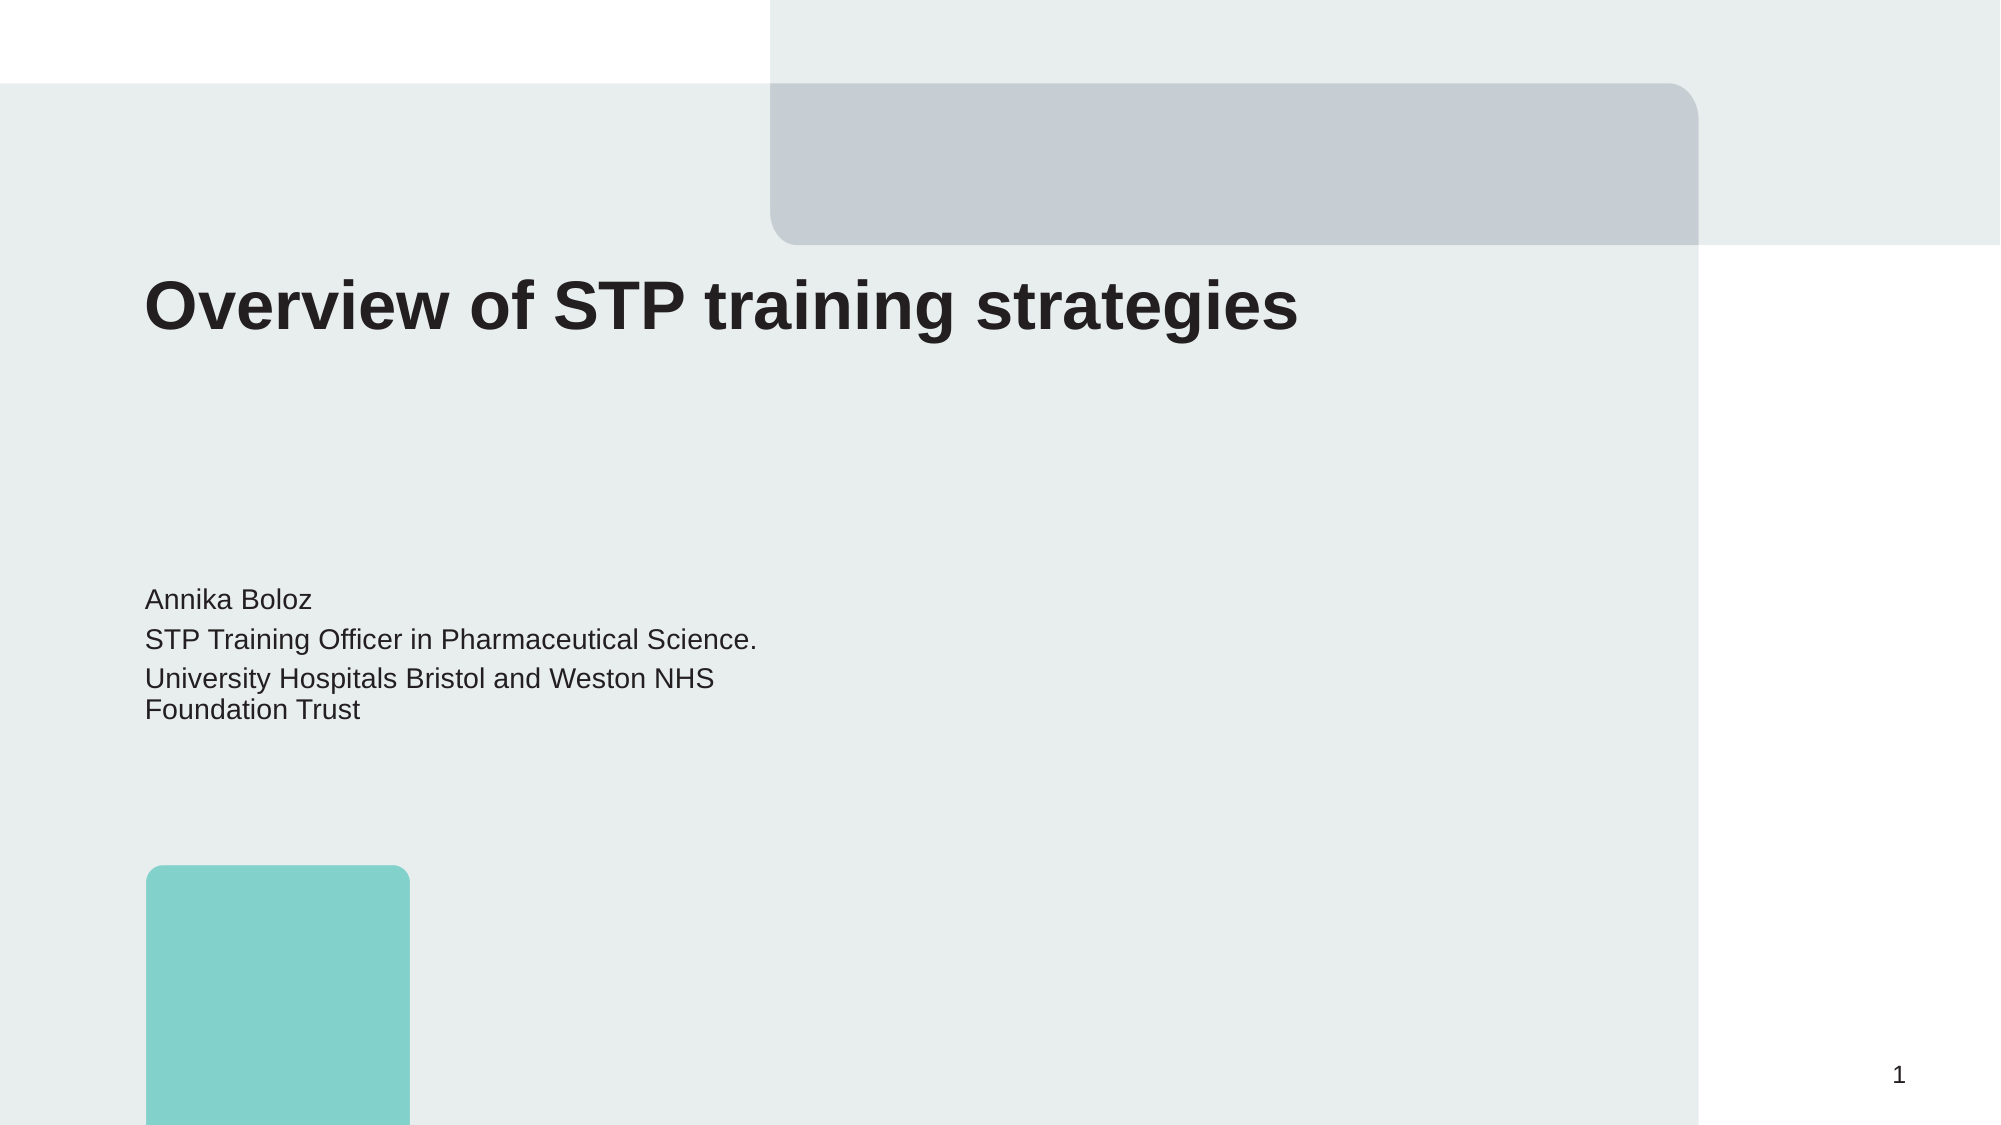

Overview of STP training strategies
# Annika Boloz
STP Training Officer in Pharmaceutical Science.
University Hospitals Bristol and Weston NHS Foundation Trust